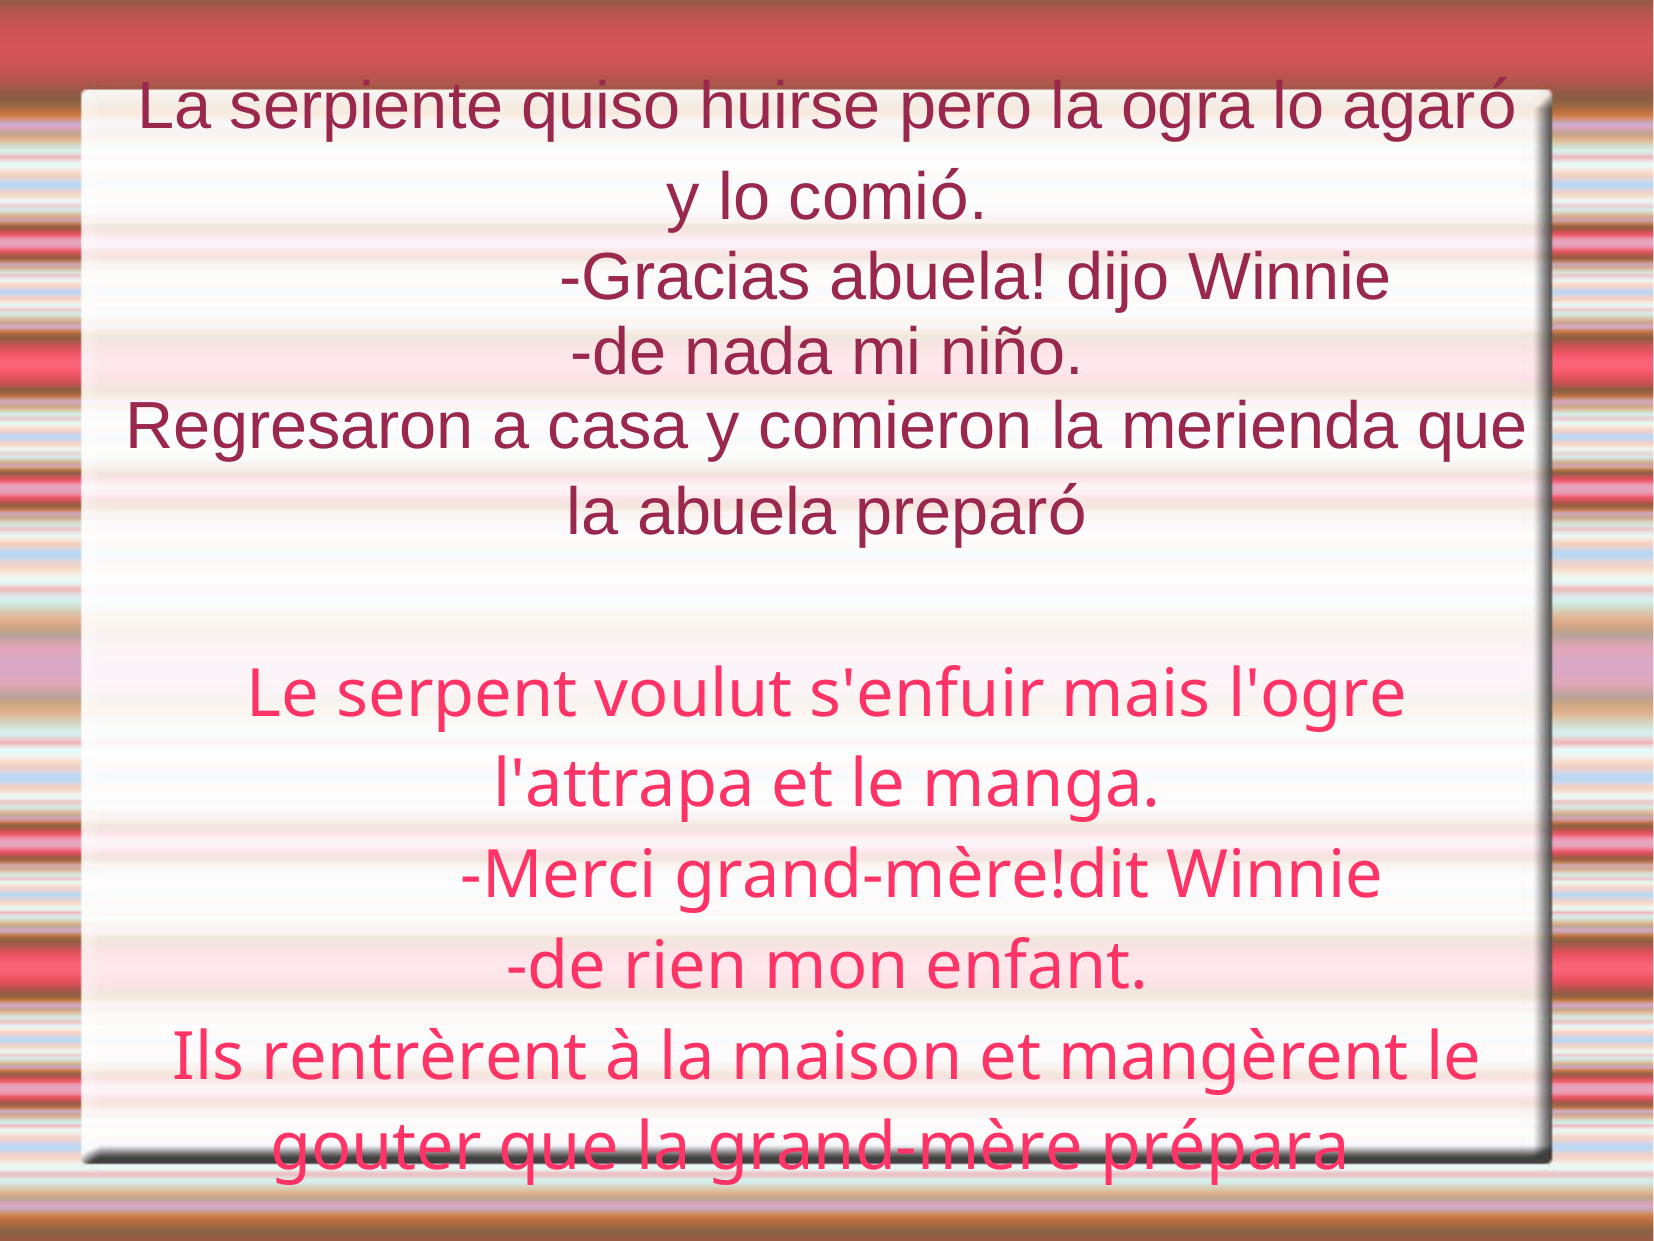

# La serpiente quiso huirse pero la ogra lo agaró y lo comió.
 -Gracias abuela! dijo Winnie
-de nada mi niño.
Regresaron a casa y comieron la merienda que la abuela preparó
Le serpent voulut s'enfuir mais l'ogre l'attrapa et le manga.
 -Merci grand-mère!dit Winnie
-de rien mon enfant.
Ils rentrèrent à la maison et mangèrent le gouter que la grand-mère prépara